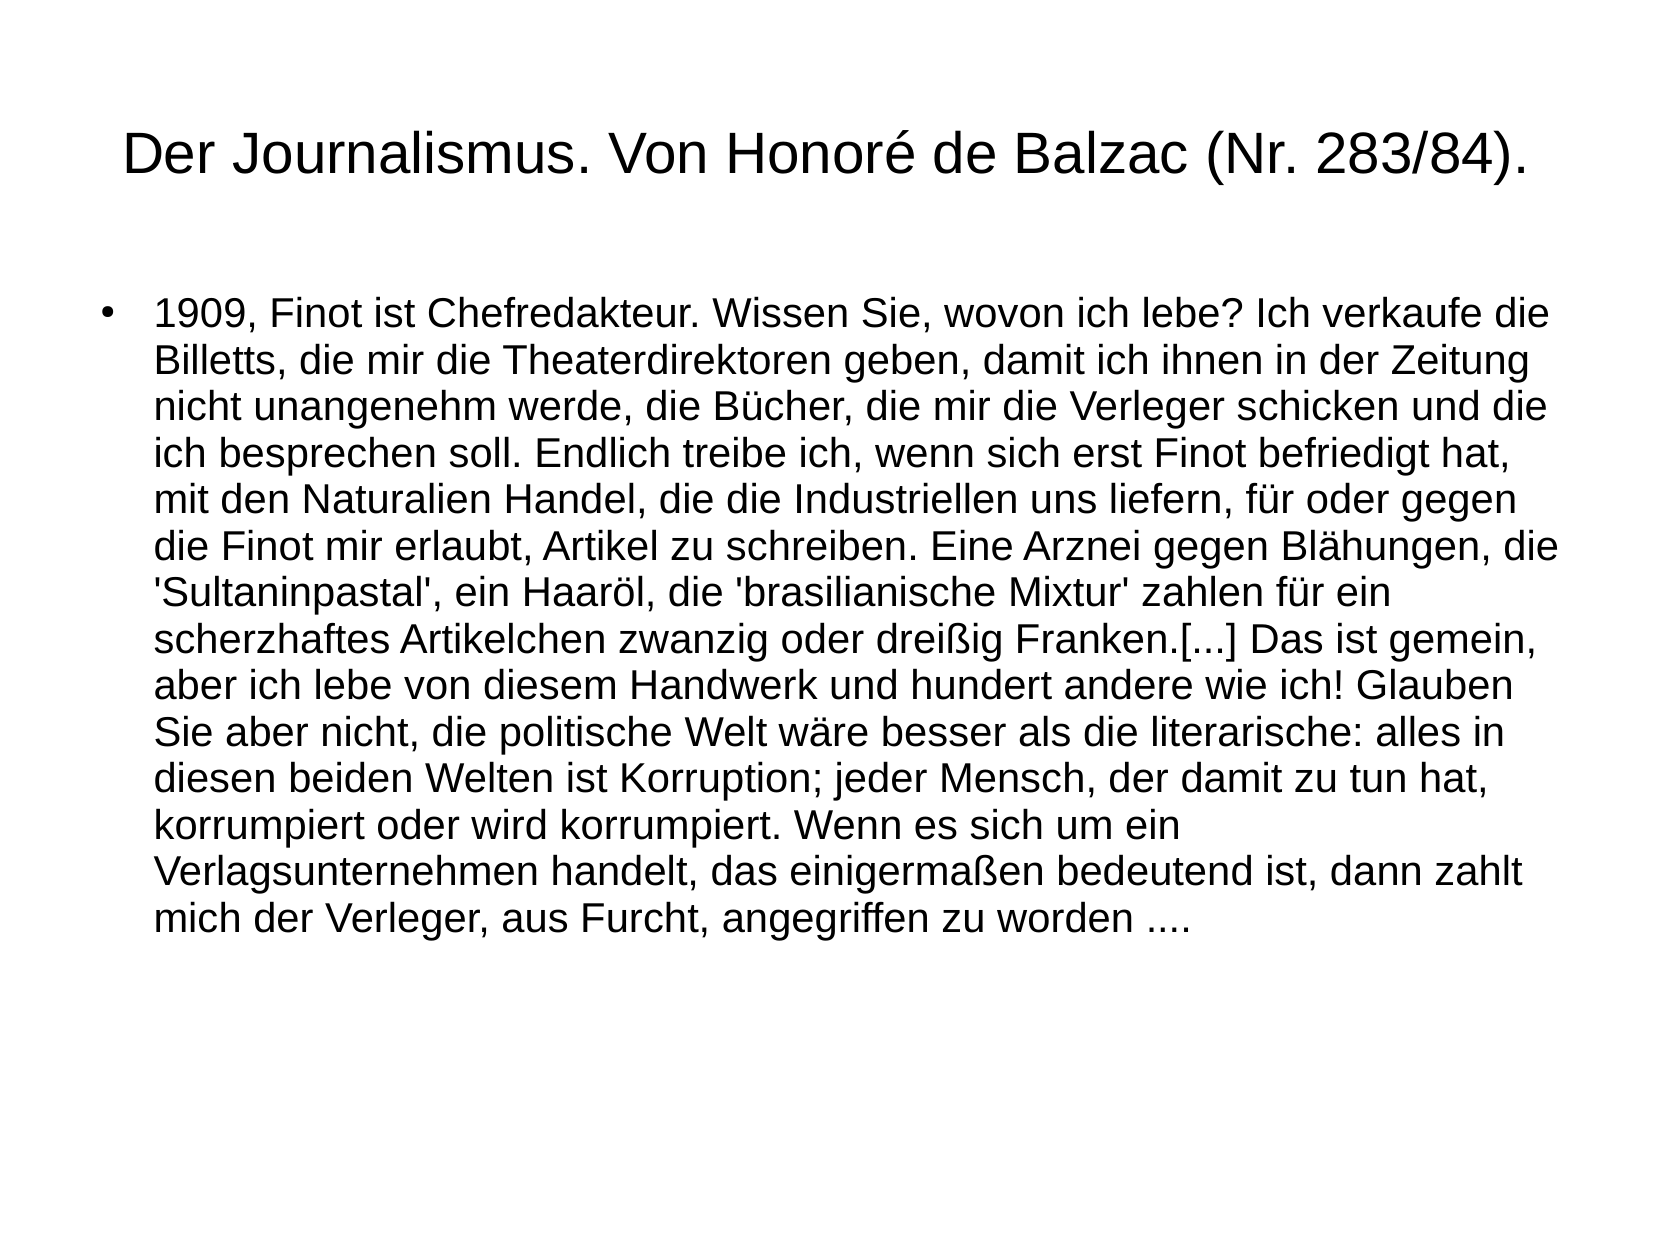

# Der Journalismus. Von Honoré de Balzac (Nr. 283/84).
1909, Finot ist Chefredakteur. Wissen Sie, wovon ich lebe? Ich verkaufe die Billetts, die mir die Theaterdirektoren geben, damit ich ihnen in der Zeitung nicht unangenehm werde, die Bücher, die mir die Verleger schicken und die ich besprechen soll. Endlich treibe ich, wenn sich erst Finot befriedigt hat, mit den Naturalien Handel, die die Industriellen uns liefern, für oder gegen die Finot mir erlaubt, Artikel zu schreiben. Eine Arznei gegen Blähungen, die 'Sultaninpastal', ein Haaröl, die 'brasilianische Mixtur' zahlen für ein scherzhaftes Artikelchen zwanzig oder dreißig Franken.[...] Das ist gemein, aber ich lebe von diesem Handwerk und hundert andere wie ich! Glauben Sie aber nicht, die politische Welt wäre besser als die literarische: alles in diesen beiden Welten ist Korruption; jeder Mensch, der damit zu tun hat, korrumpiert oder wird korrumpiert. Wenn es sich um ein Verlagsunternehmen handelt, das einigermaßen bedeutend ist, dann zahlt mich der Verleger, aus Furcht, angegriffen zu worden ....